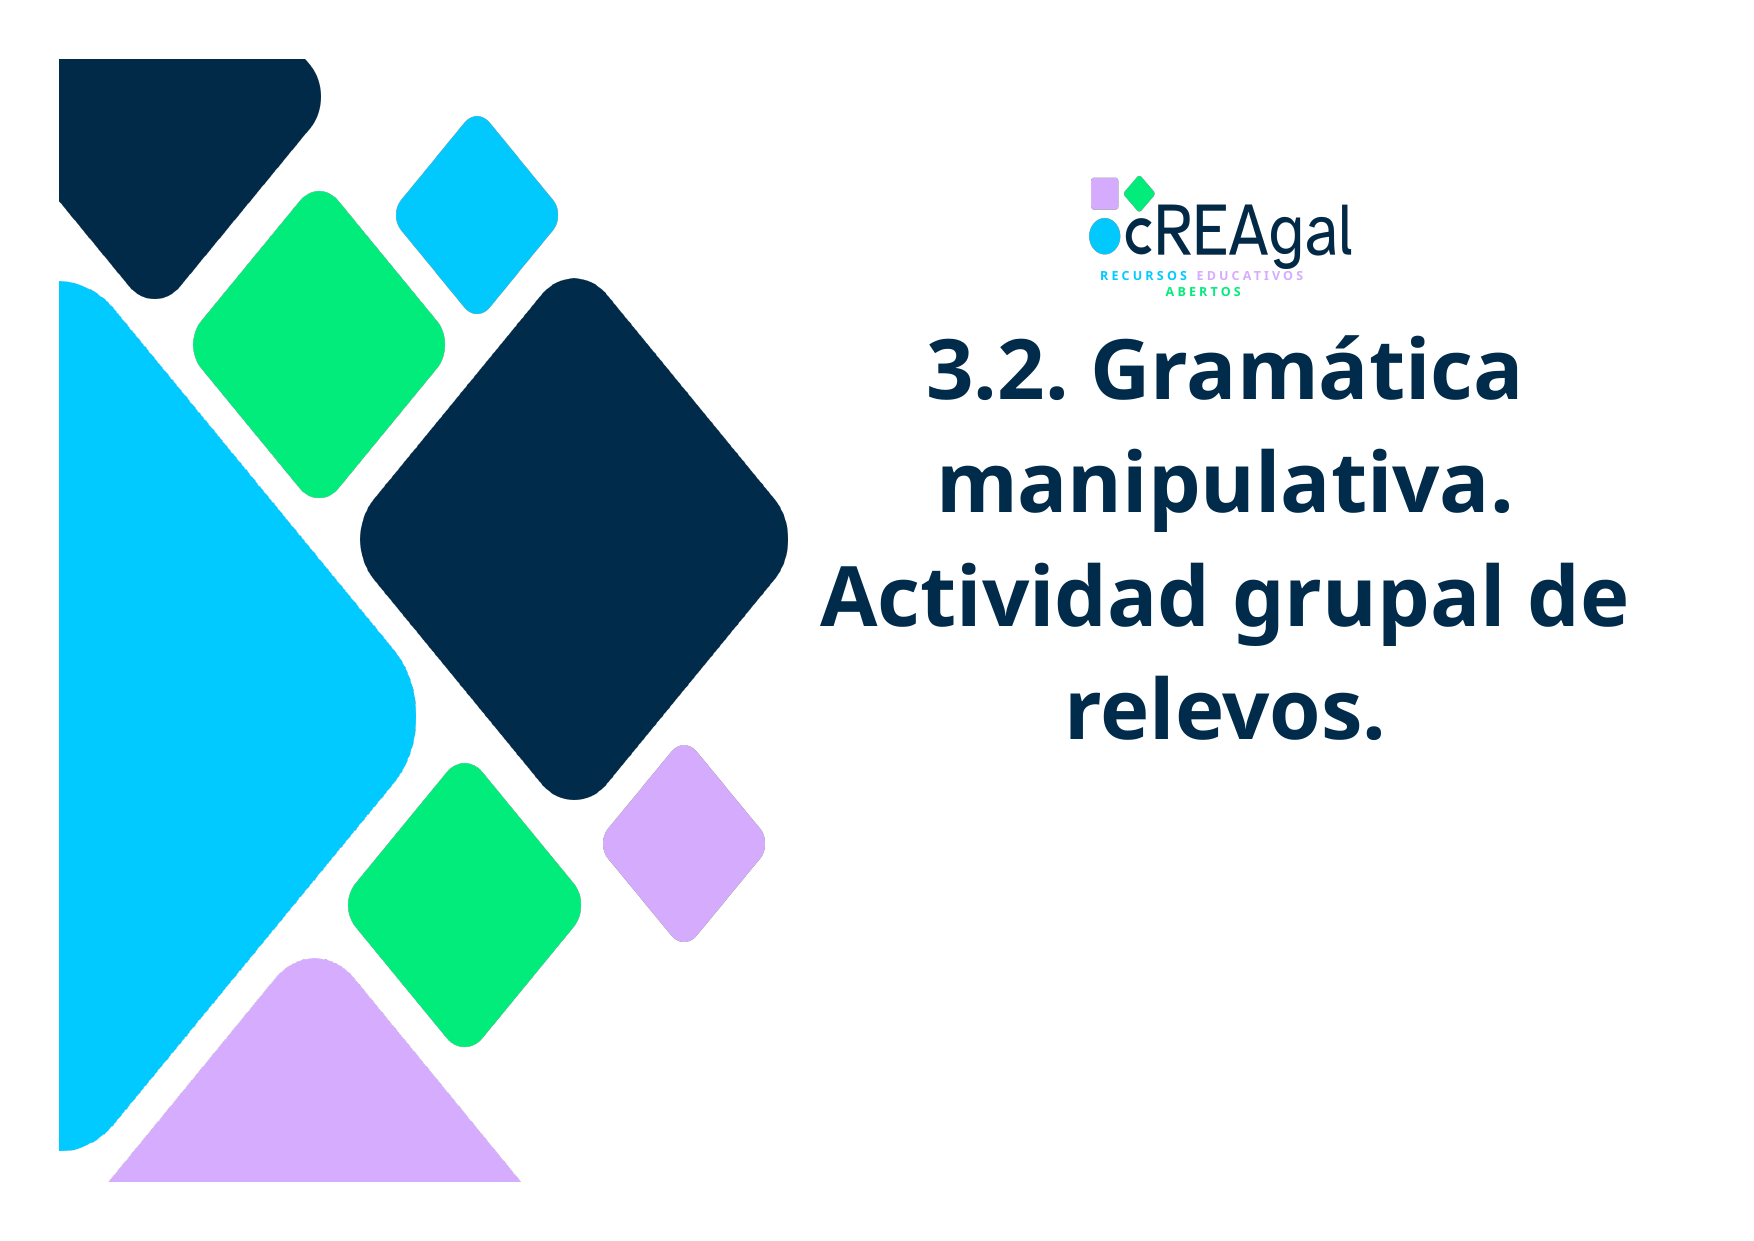

# 3.2. Gramática manipulativa. Actividad grupal de relevos.